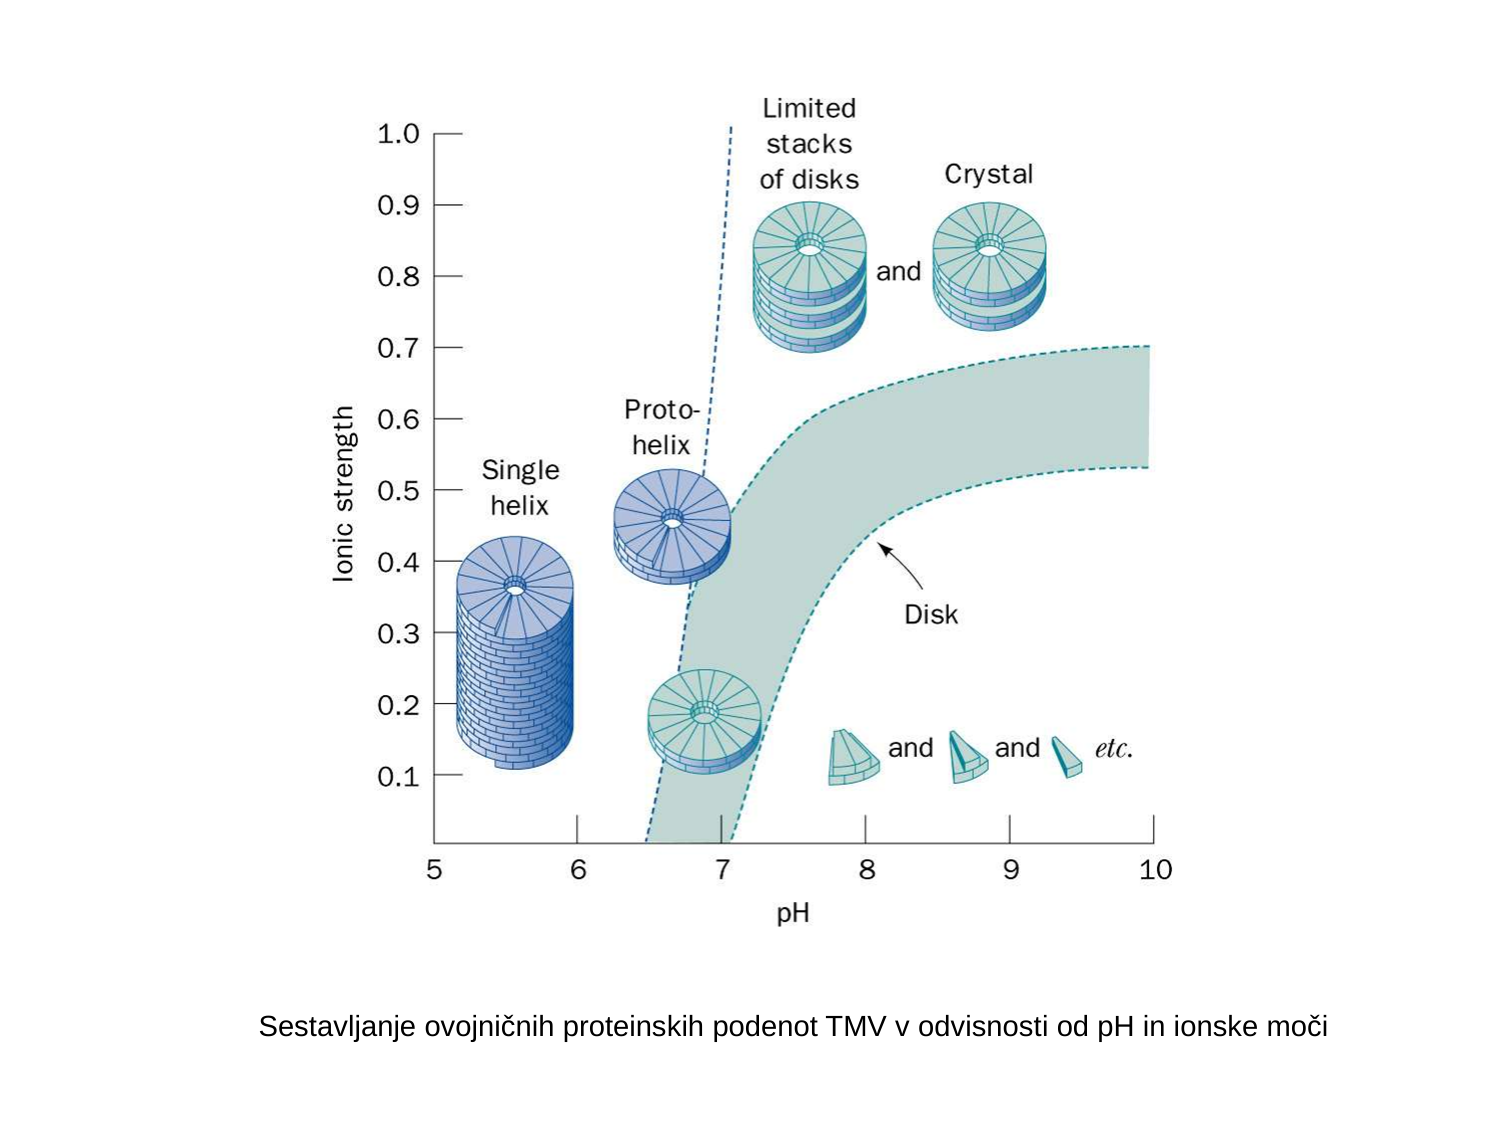

Sestavljanje ovojničnih proteinskih podenot TMV v odvisnosti od pH in ionske moči